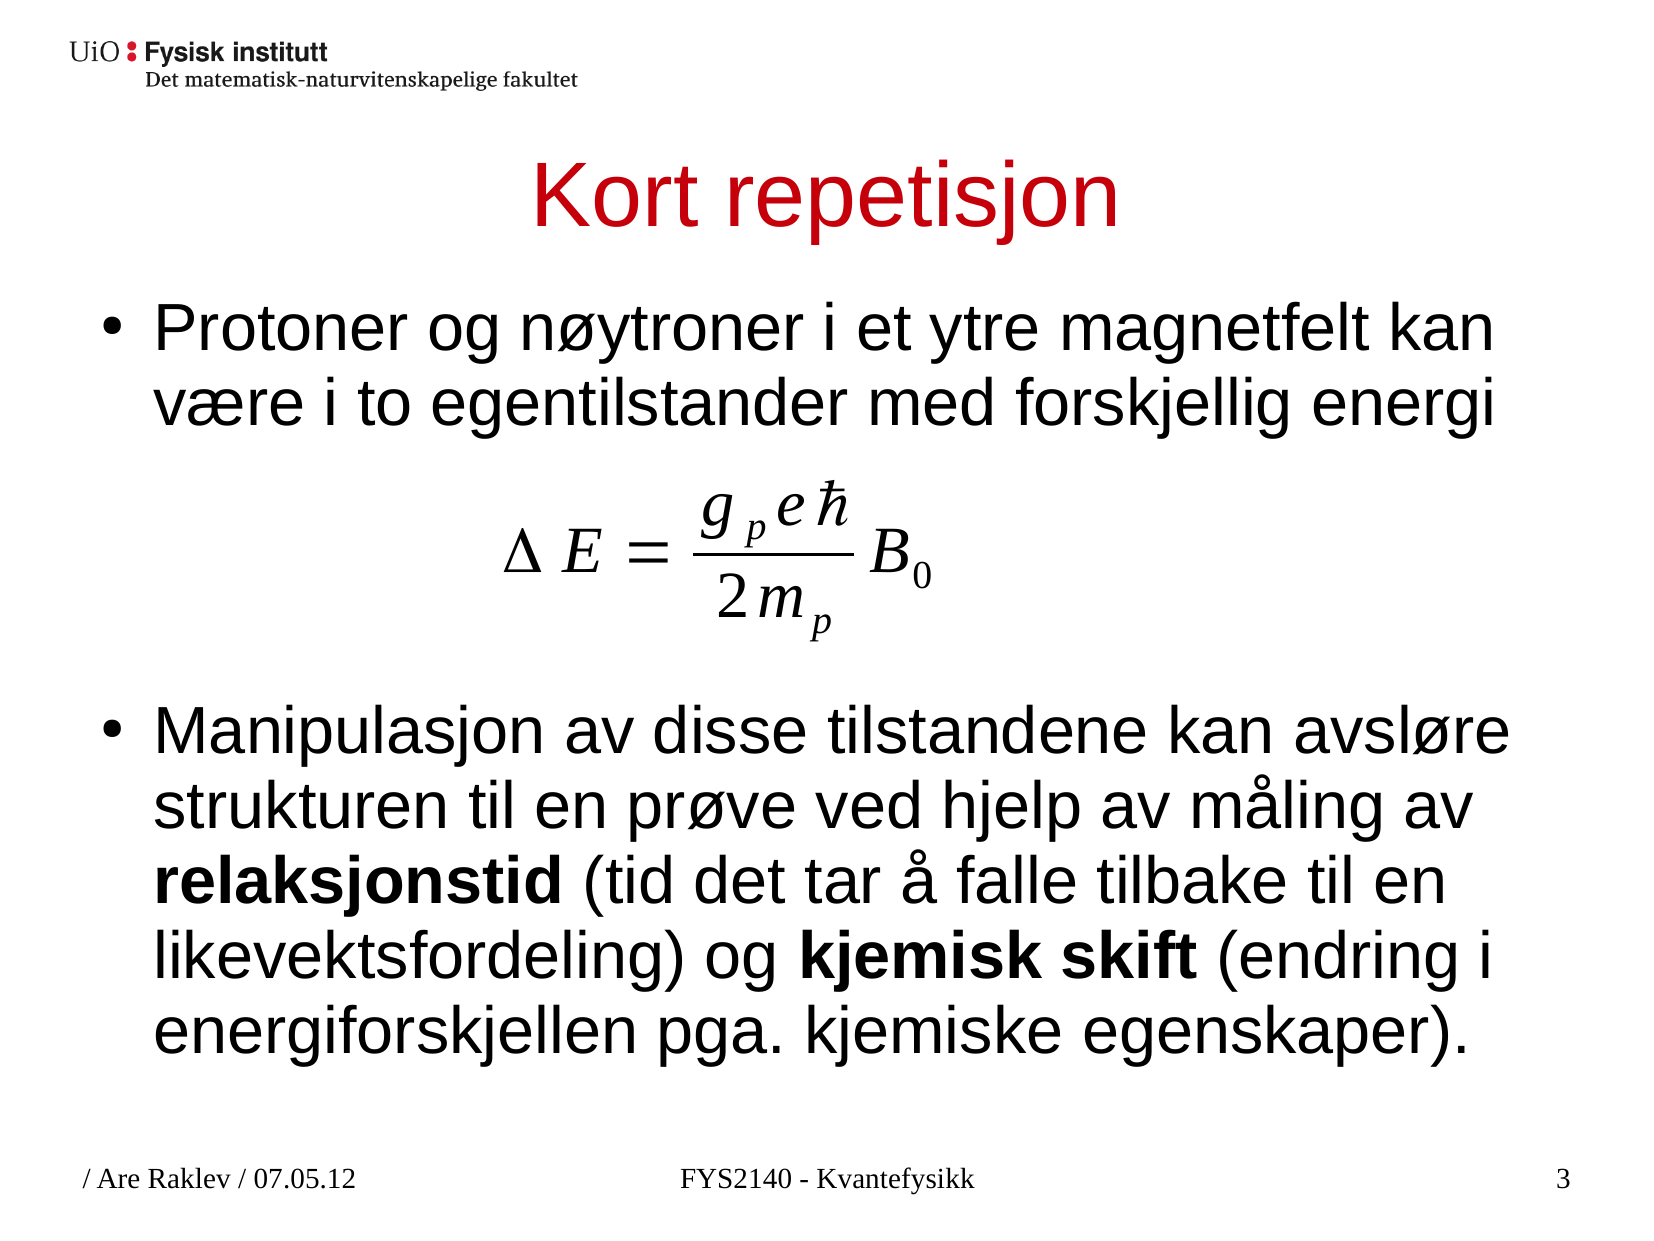

# Kort repetisjon
Protoner og nøytroner i et ytre magnetfelt kan være i to egentilstander med forskjellig energi
Manipulasjon av disse tilstandene kan avsløre strukturen til en prøve ved hjelp av måling av relaksjonstid (tid det tar å falle tilbake til en likevektsfordeling) og kjemisk skift (endring i energiforskjellen pga. kjemiske egenskaper).
/ Are Raklev / 07.05.12
FYS2140 - Kvantefysikk
3